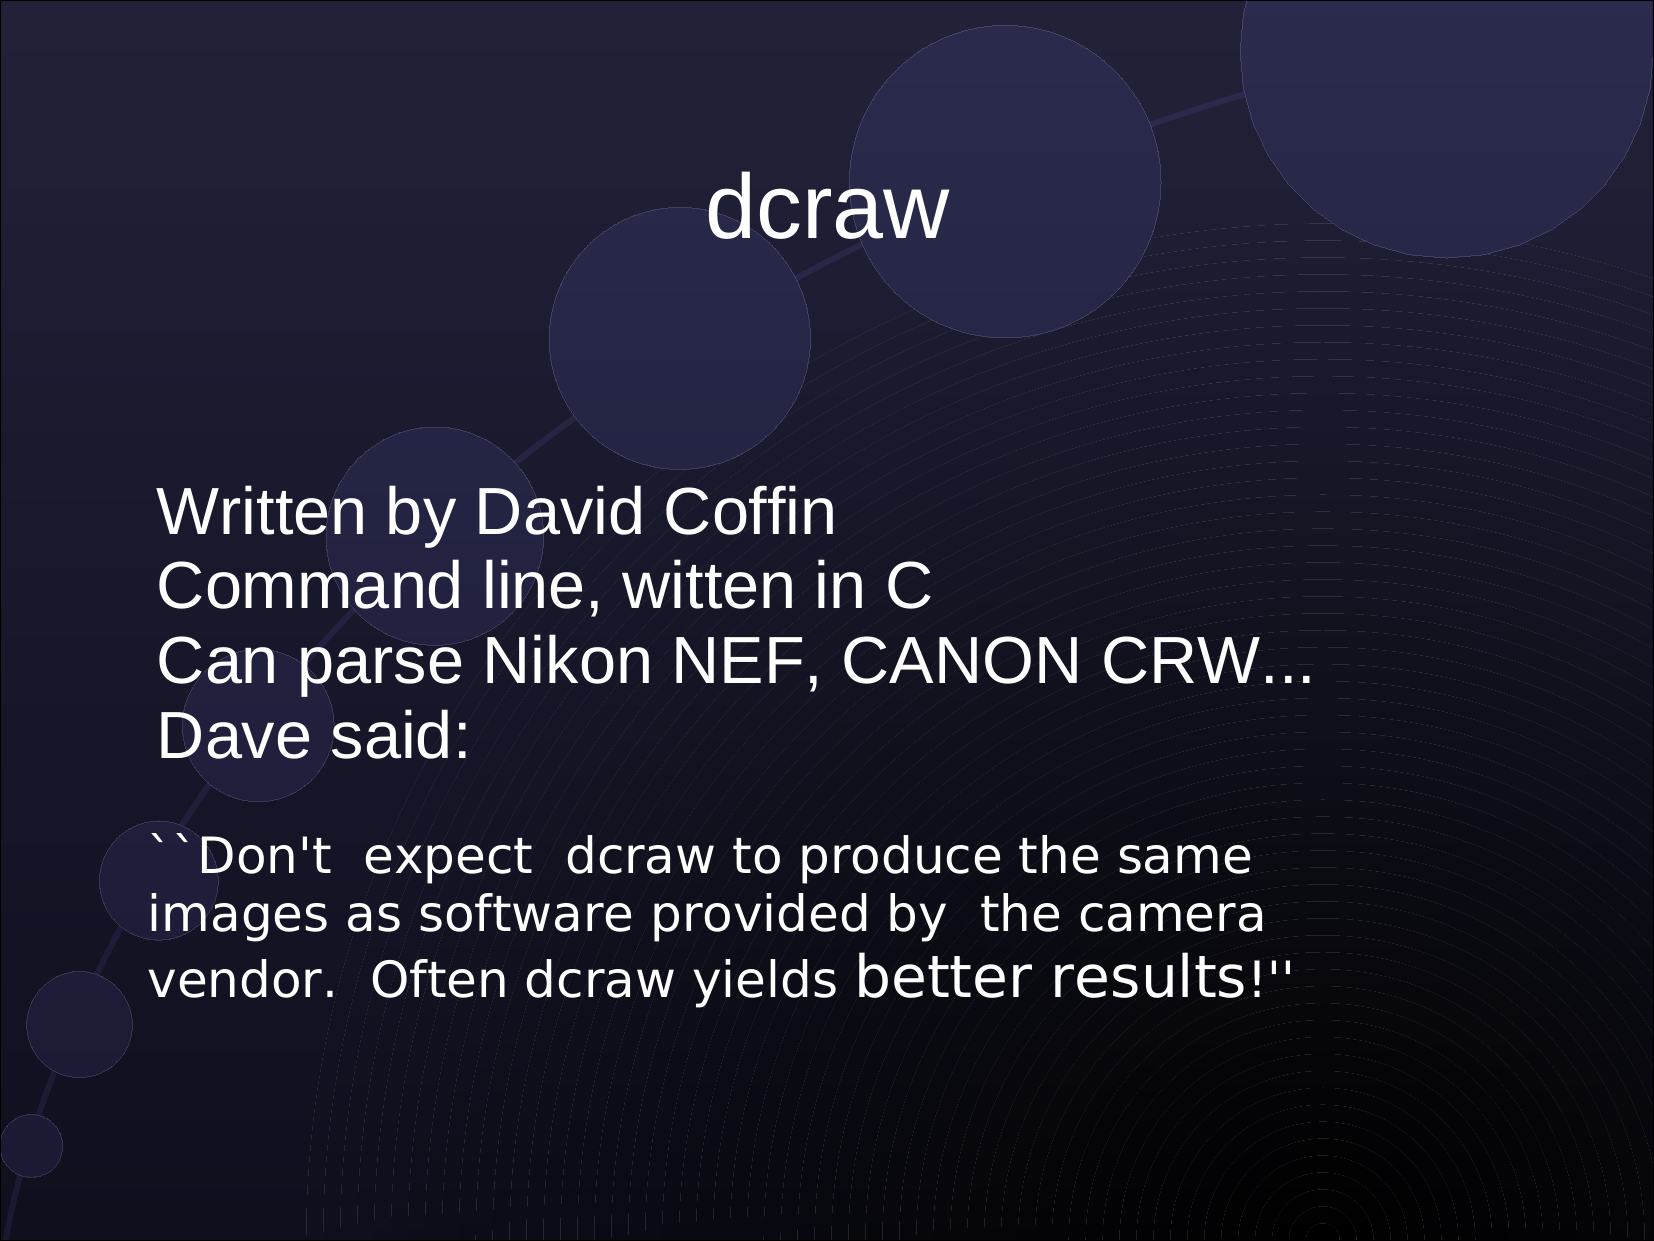

# dcraw
Written by David Coffin
Command line, witten in C
Can parse Nikon NEF, CANON CRW...
Dave said:
``Don't expect dcraw to produce the same images as software provided by the camera vendor. Often dcraw yields better results!''